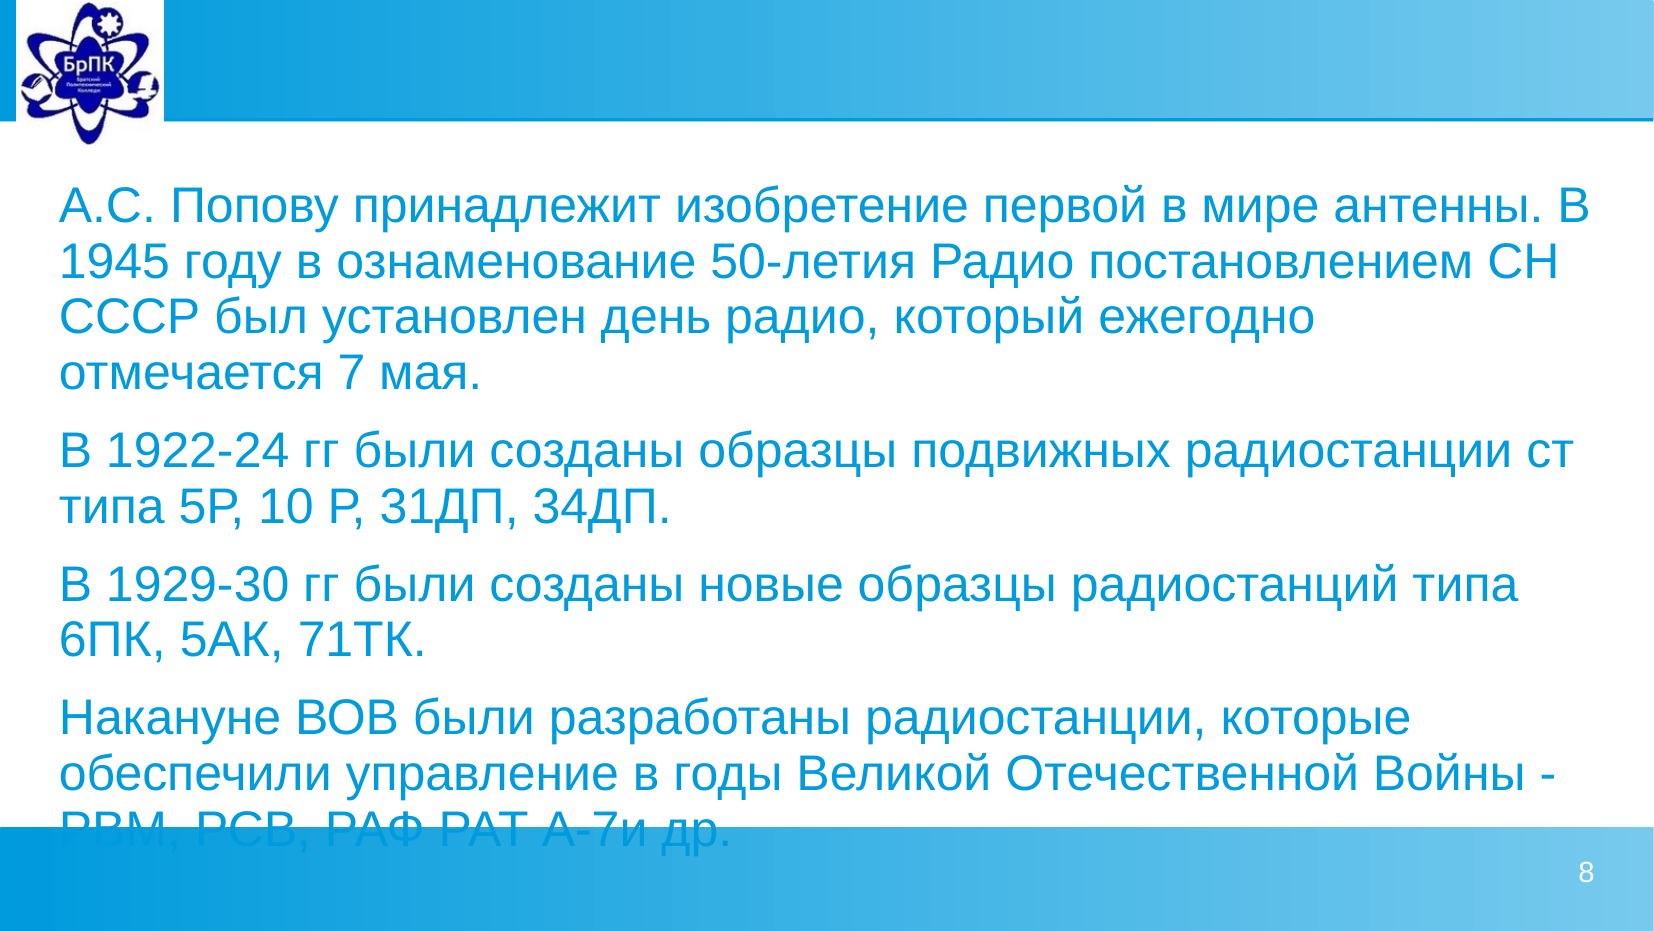

# А.С. Попову принадлежит изобретение первой в мире антенны. В 1945 году в ознаменование 50-летия Радио постановлением СН СССР был установлен день радио, который ежегодно отмечается 7 мая.
В 1922-24 гг были созданы образцы подвижных радиостанции ст типа 5Р, 10 Р, 31ДП, 34ДП.
В 1929-30 гг были созданы новые образцы радиостанций типа 6ПК, 5АК, 71ТК.
Накануне ВОВ были разработаны радиостанции, которые обеспечили управление в годы Великой Отечественной Войны - РBM, РСВ, РАФ PAT А-7и др.
8